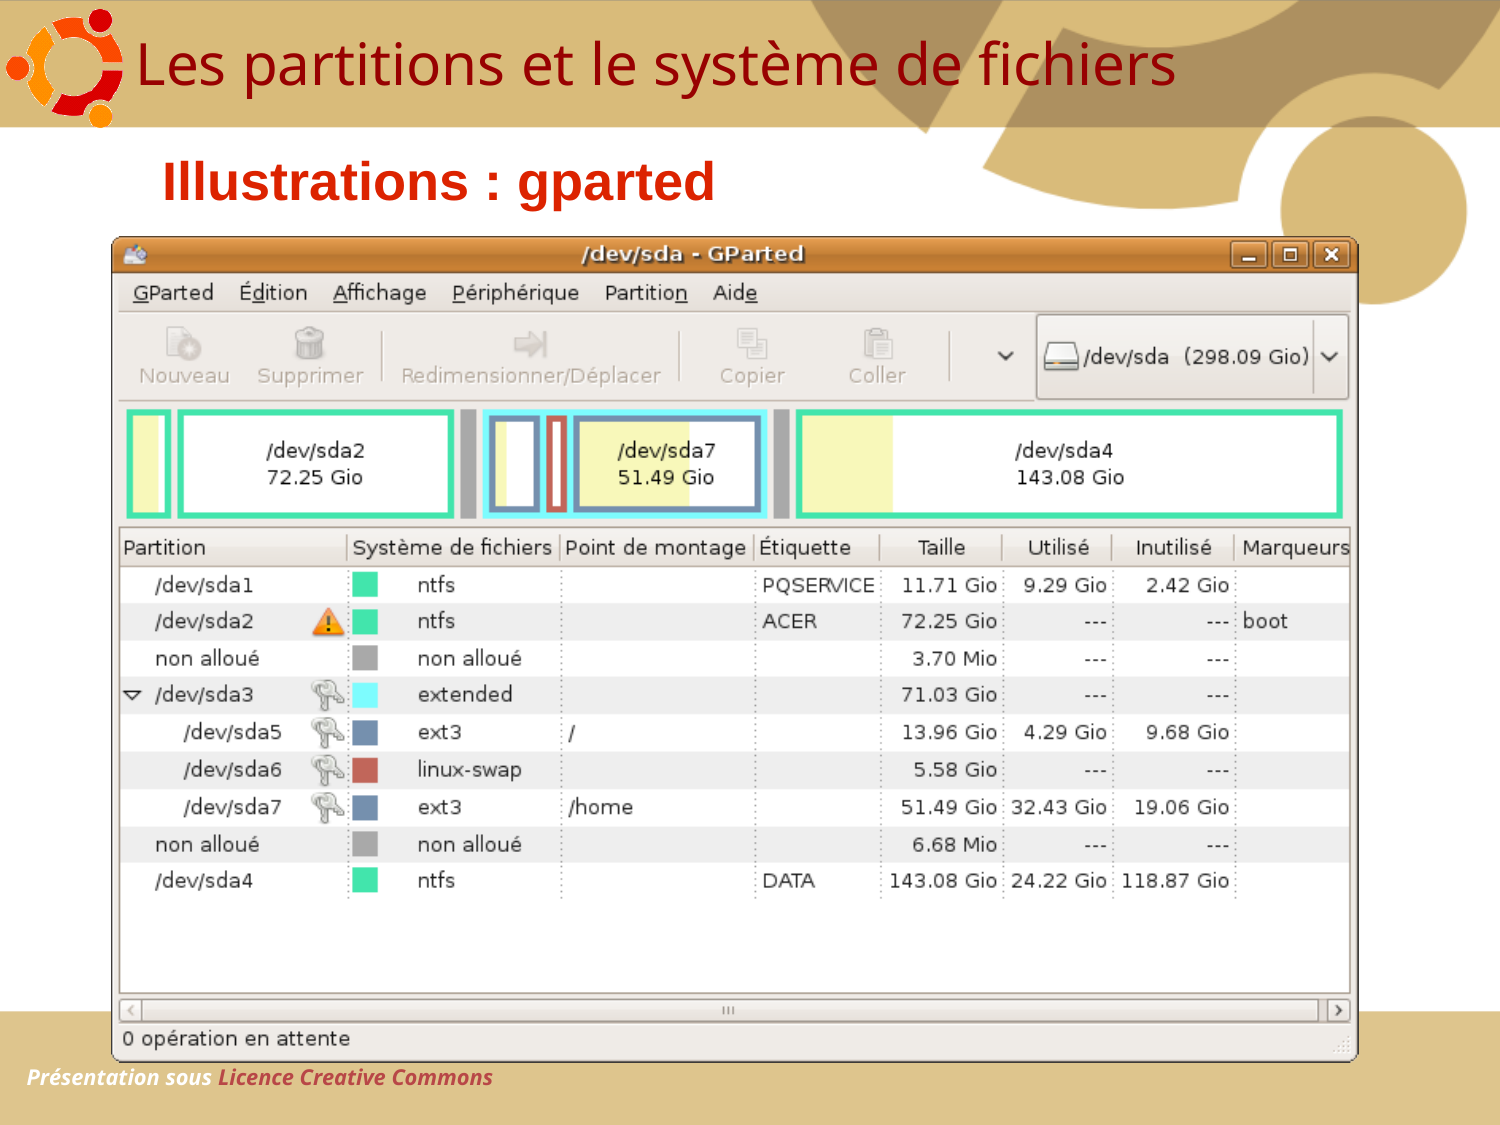

# Les partitions et le système de fichiers
Illustrations : gparted